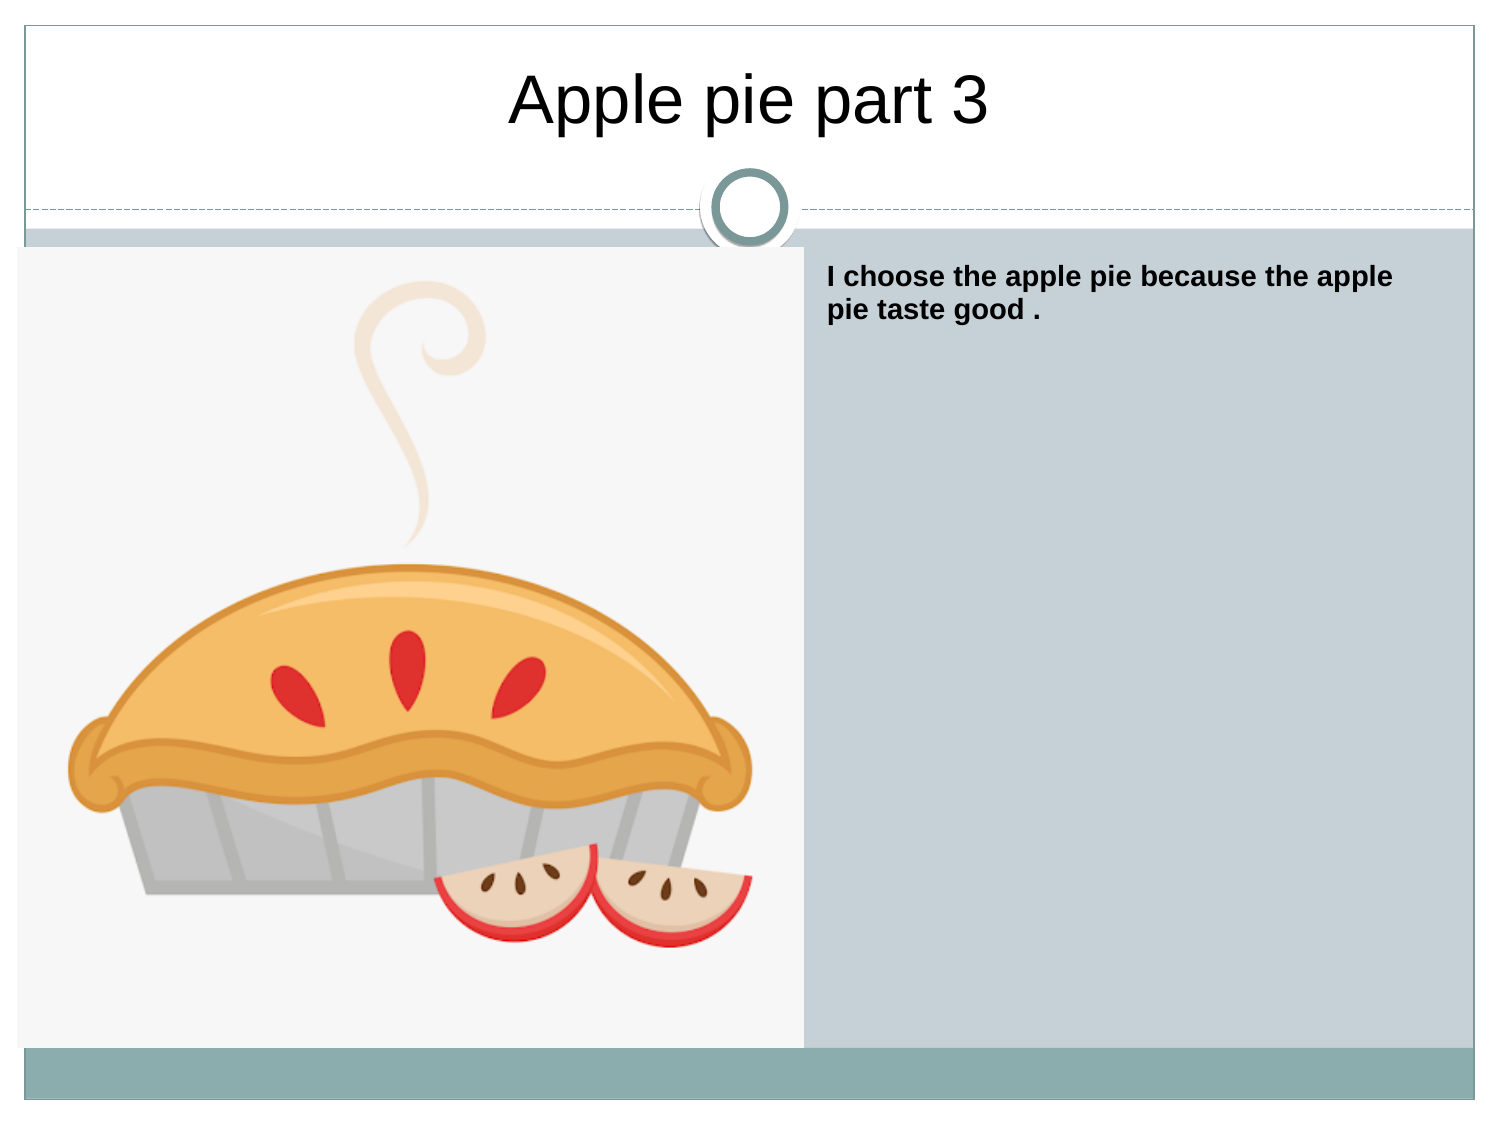

# Apple pie part 3
I choose the apple pie because the apple pie taste good .